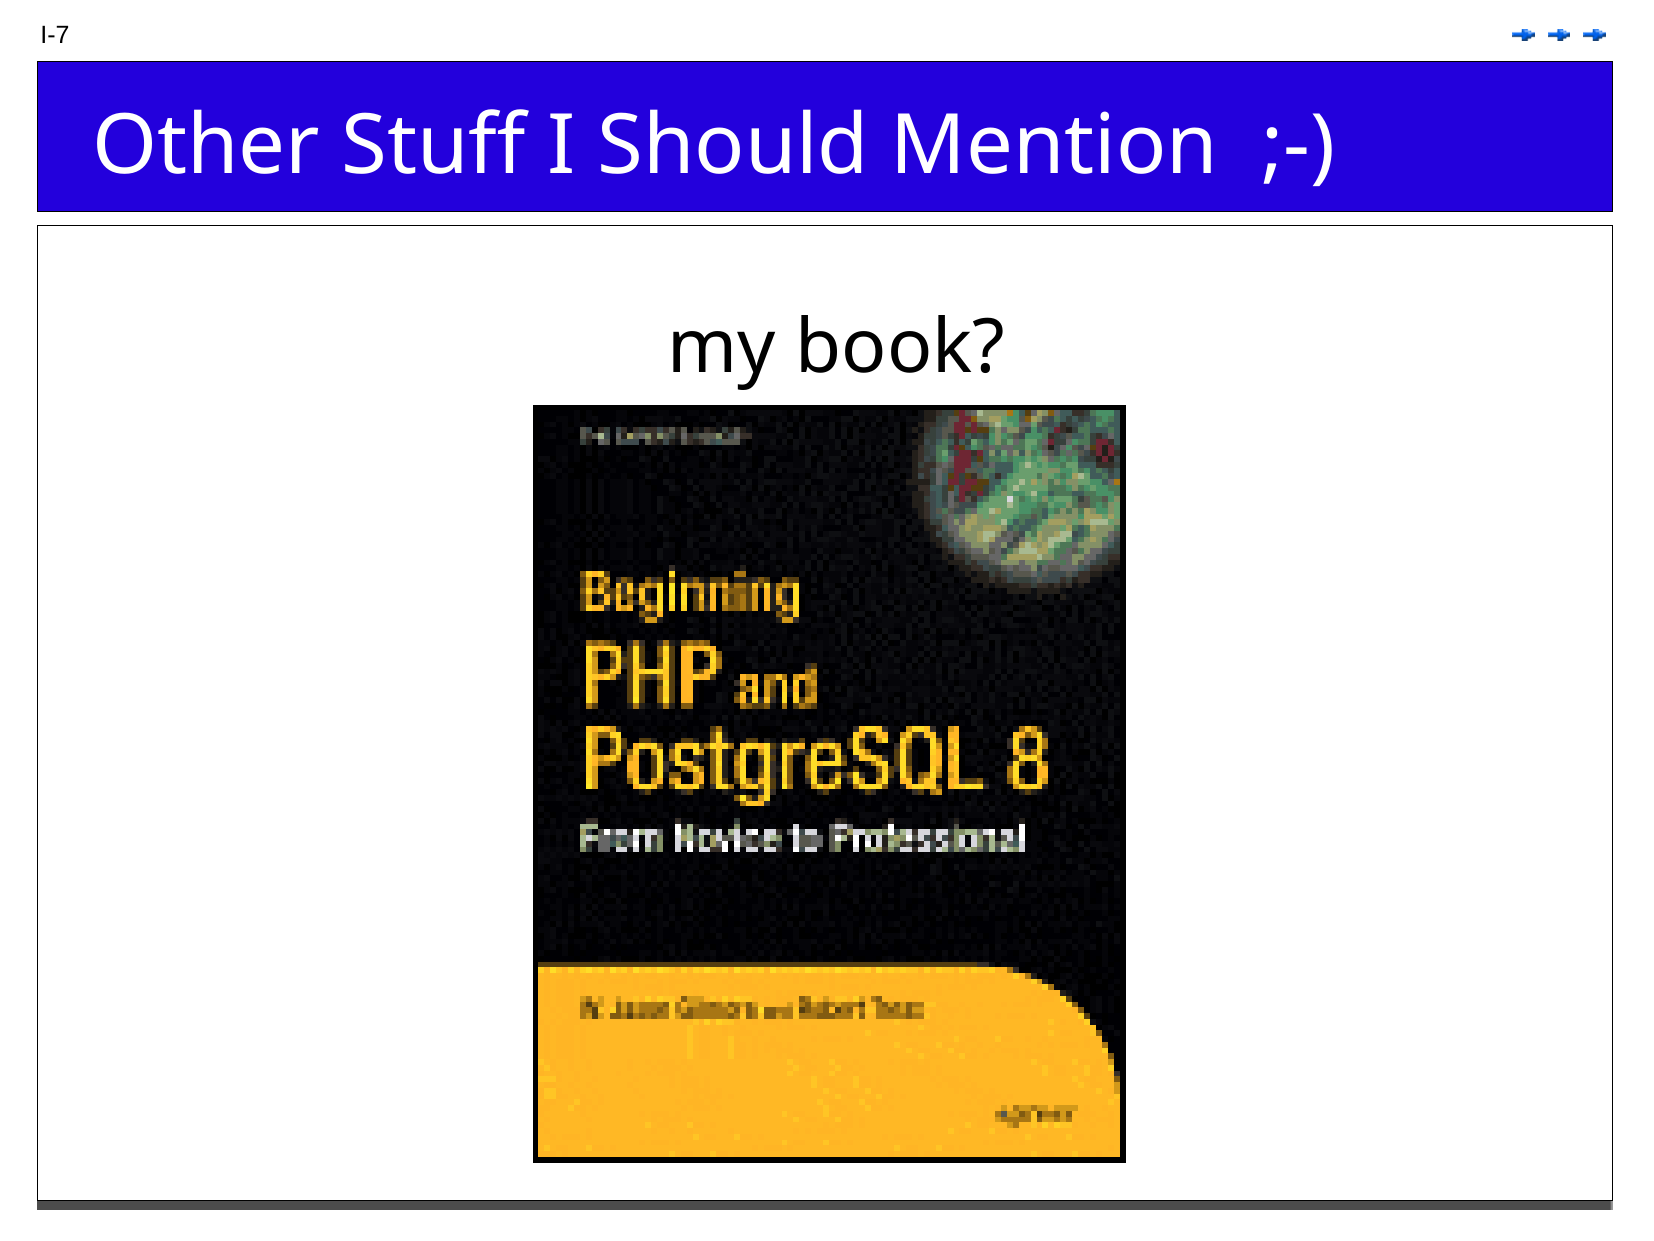

I-7
Other Stuff I Should Mention ;-)
my book?